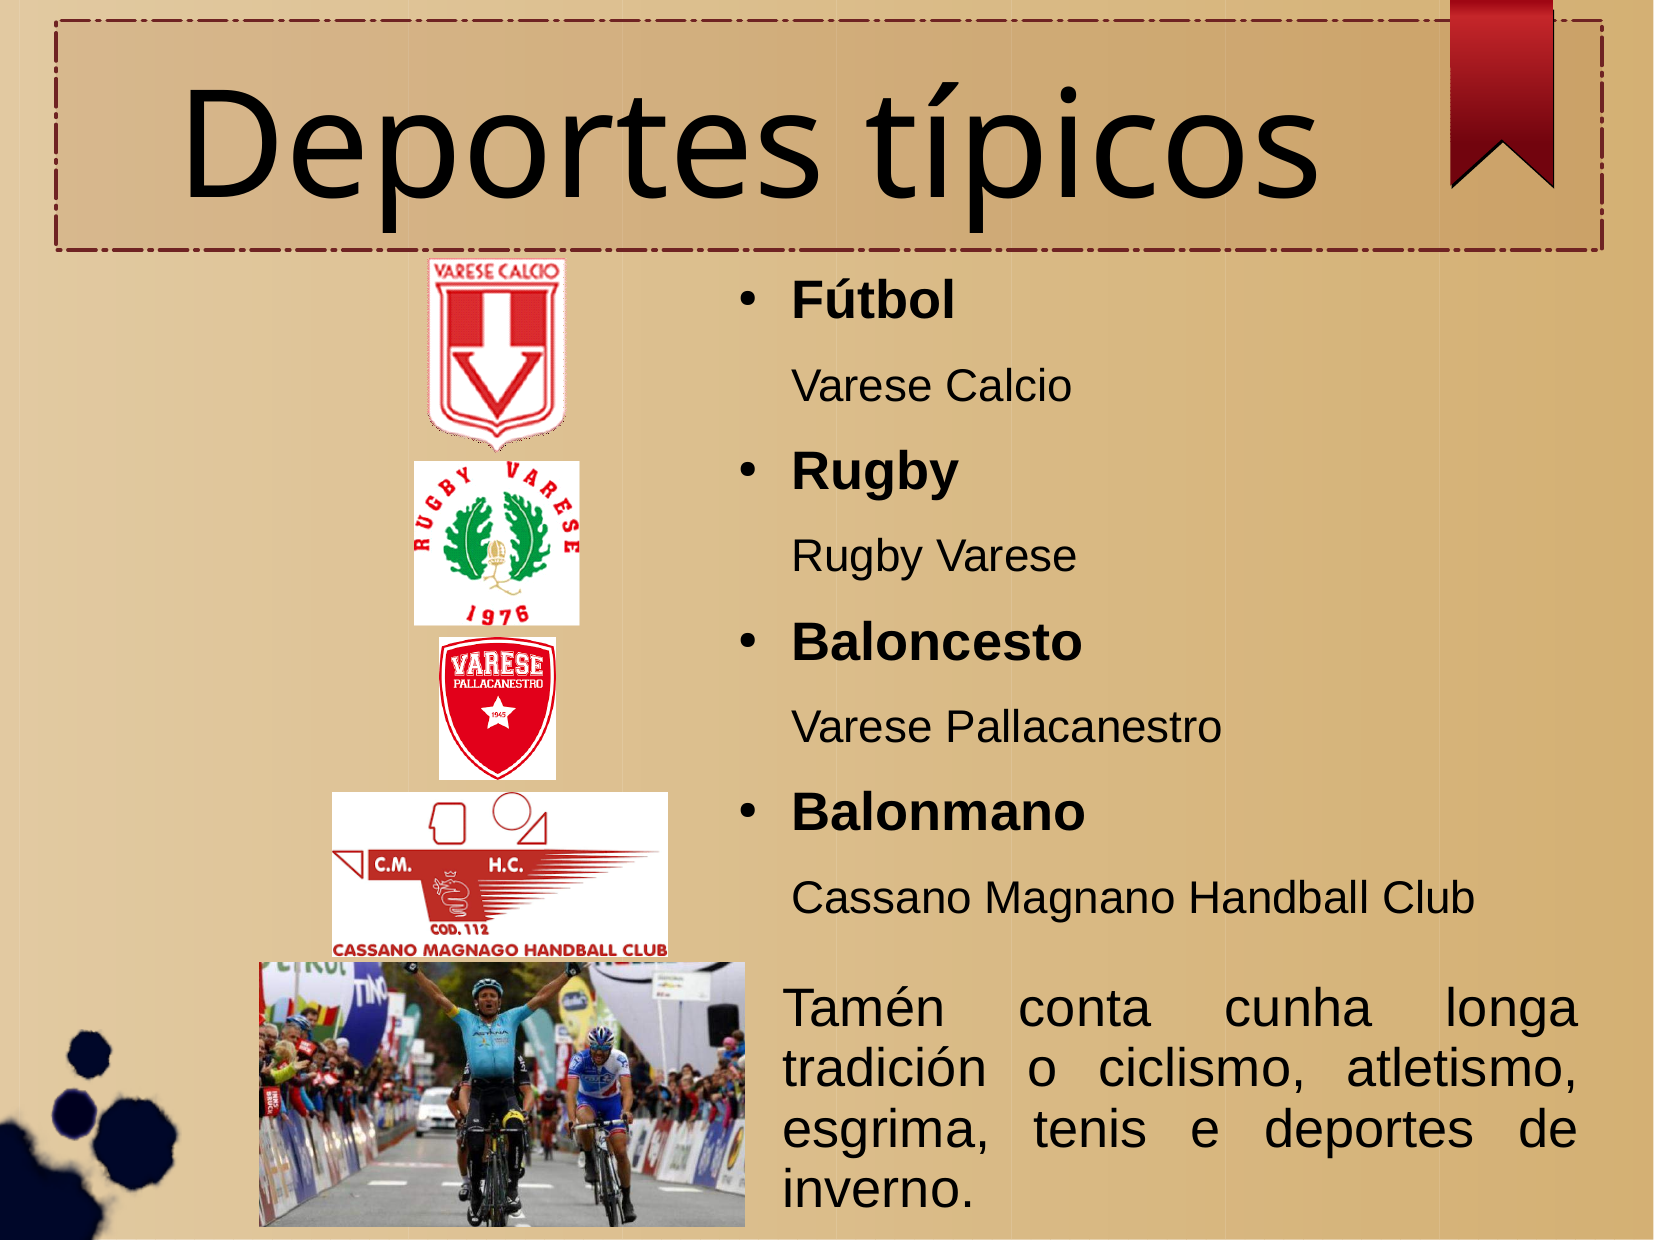

# Deportes típicos
Fútbol
Varese Calcio
Rugby
Rugby Varese
Baloncesto
Varese Pallacanestro
Balonmano
Cassano Magnano Handball Club
Tamén conta cunha longa tradición o ciclismo, atletismo, esgrima, tenis e deportes de inverno.